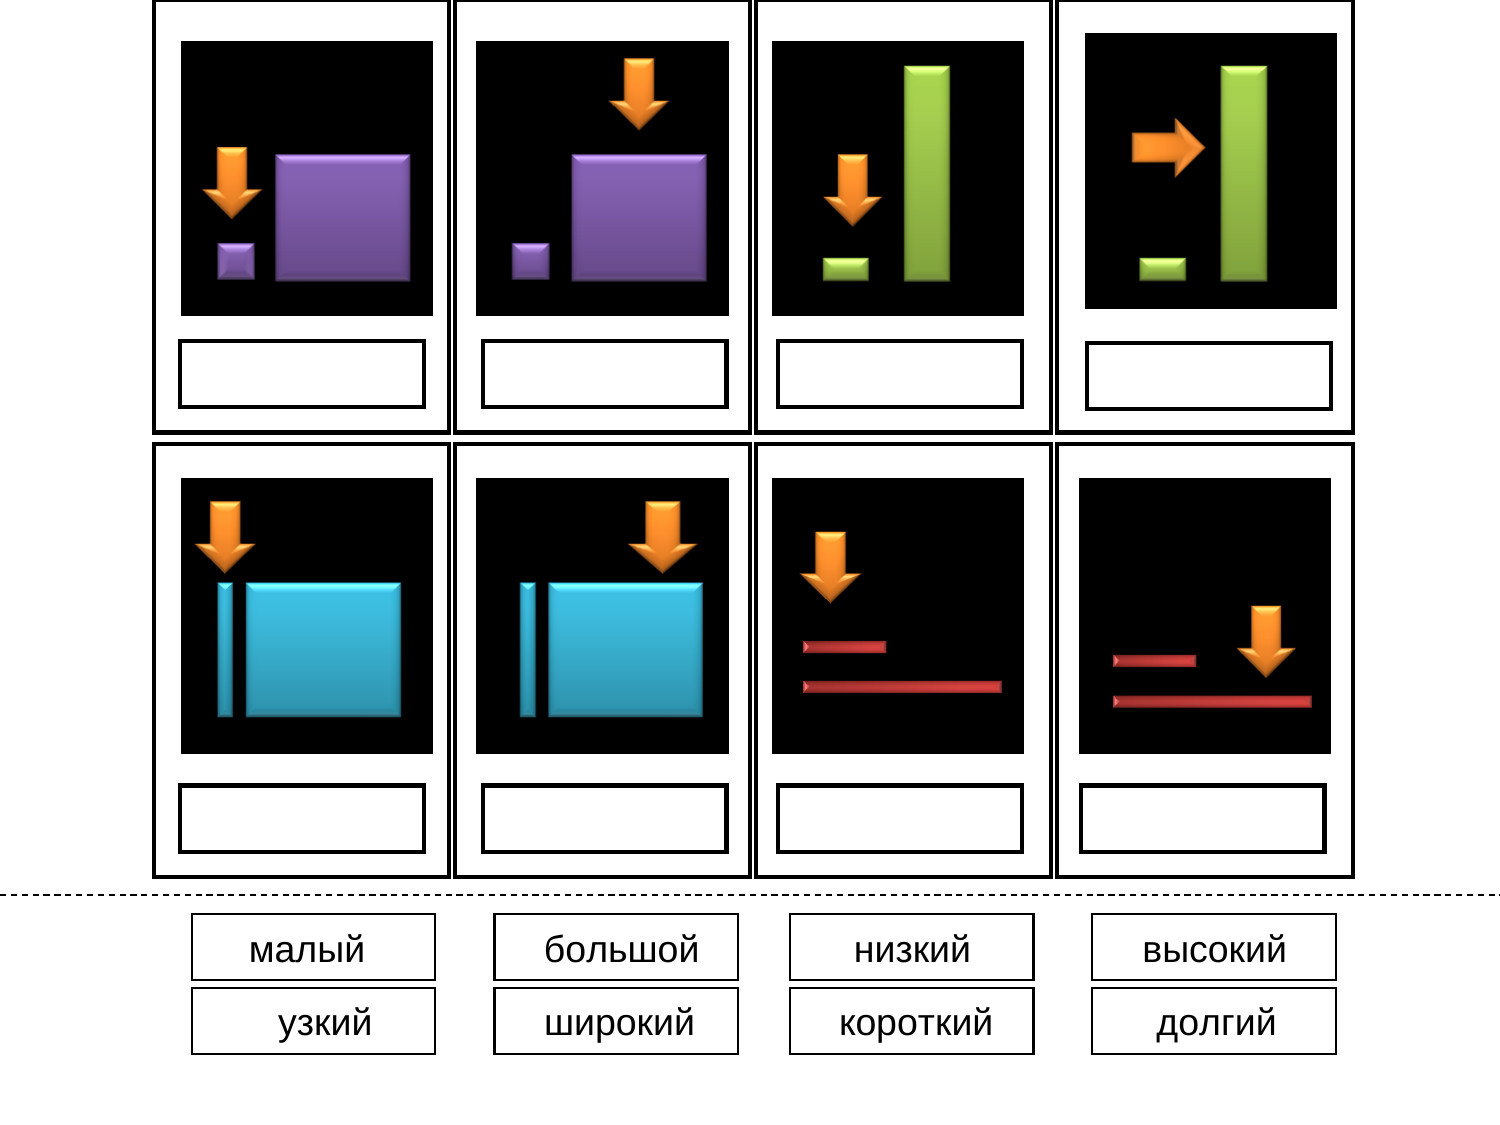

малый
большой
низкий
высокий
узкий
широкий
короткий
долгий